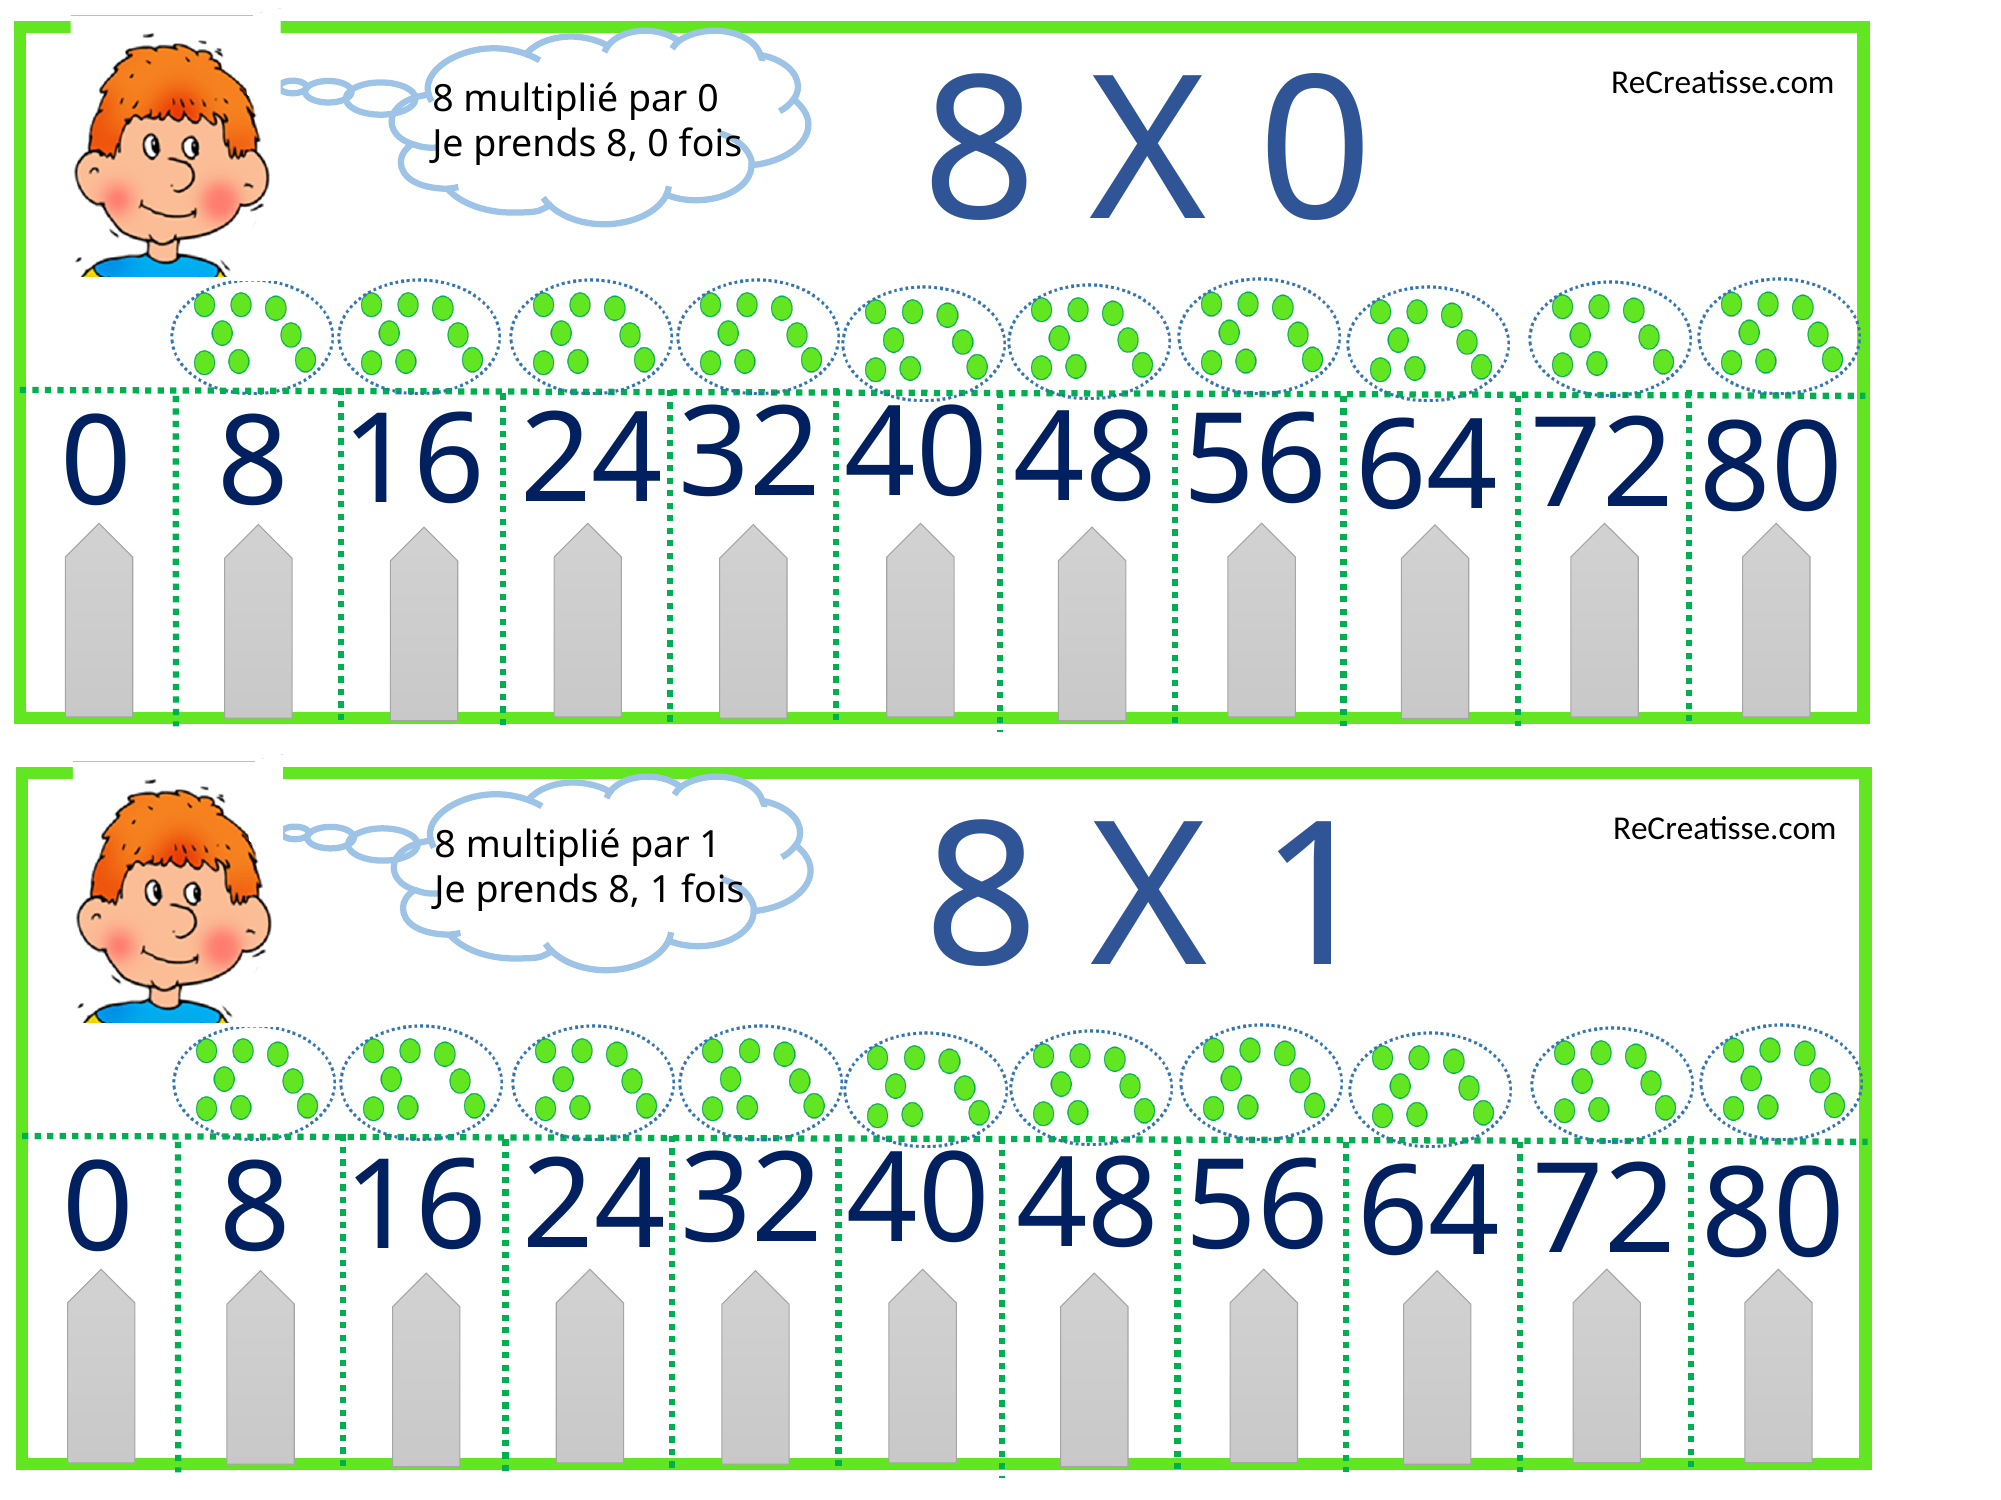

8 X 0
ReCreatisse.com
8 multiplié par 0
Je prends 8, 0 fois
32
40
48
24
56
16
0
8
72
64
80
8 X 1
ReCreatisse.com
8 multiplié par 1
Je prends 8, 1 fois
32
40
48
24
56
16
0
8
72
64
80